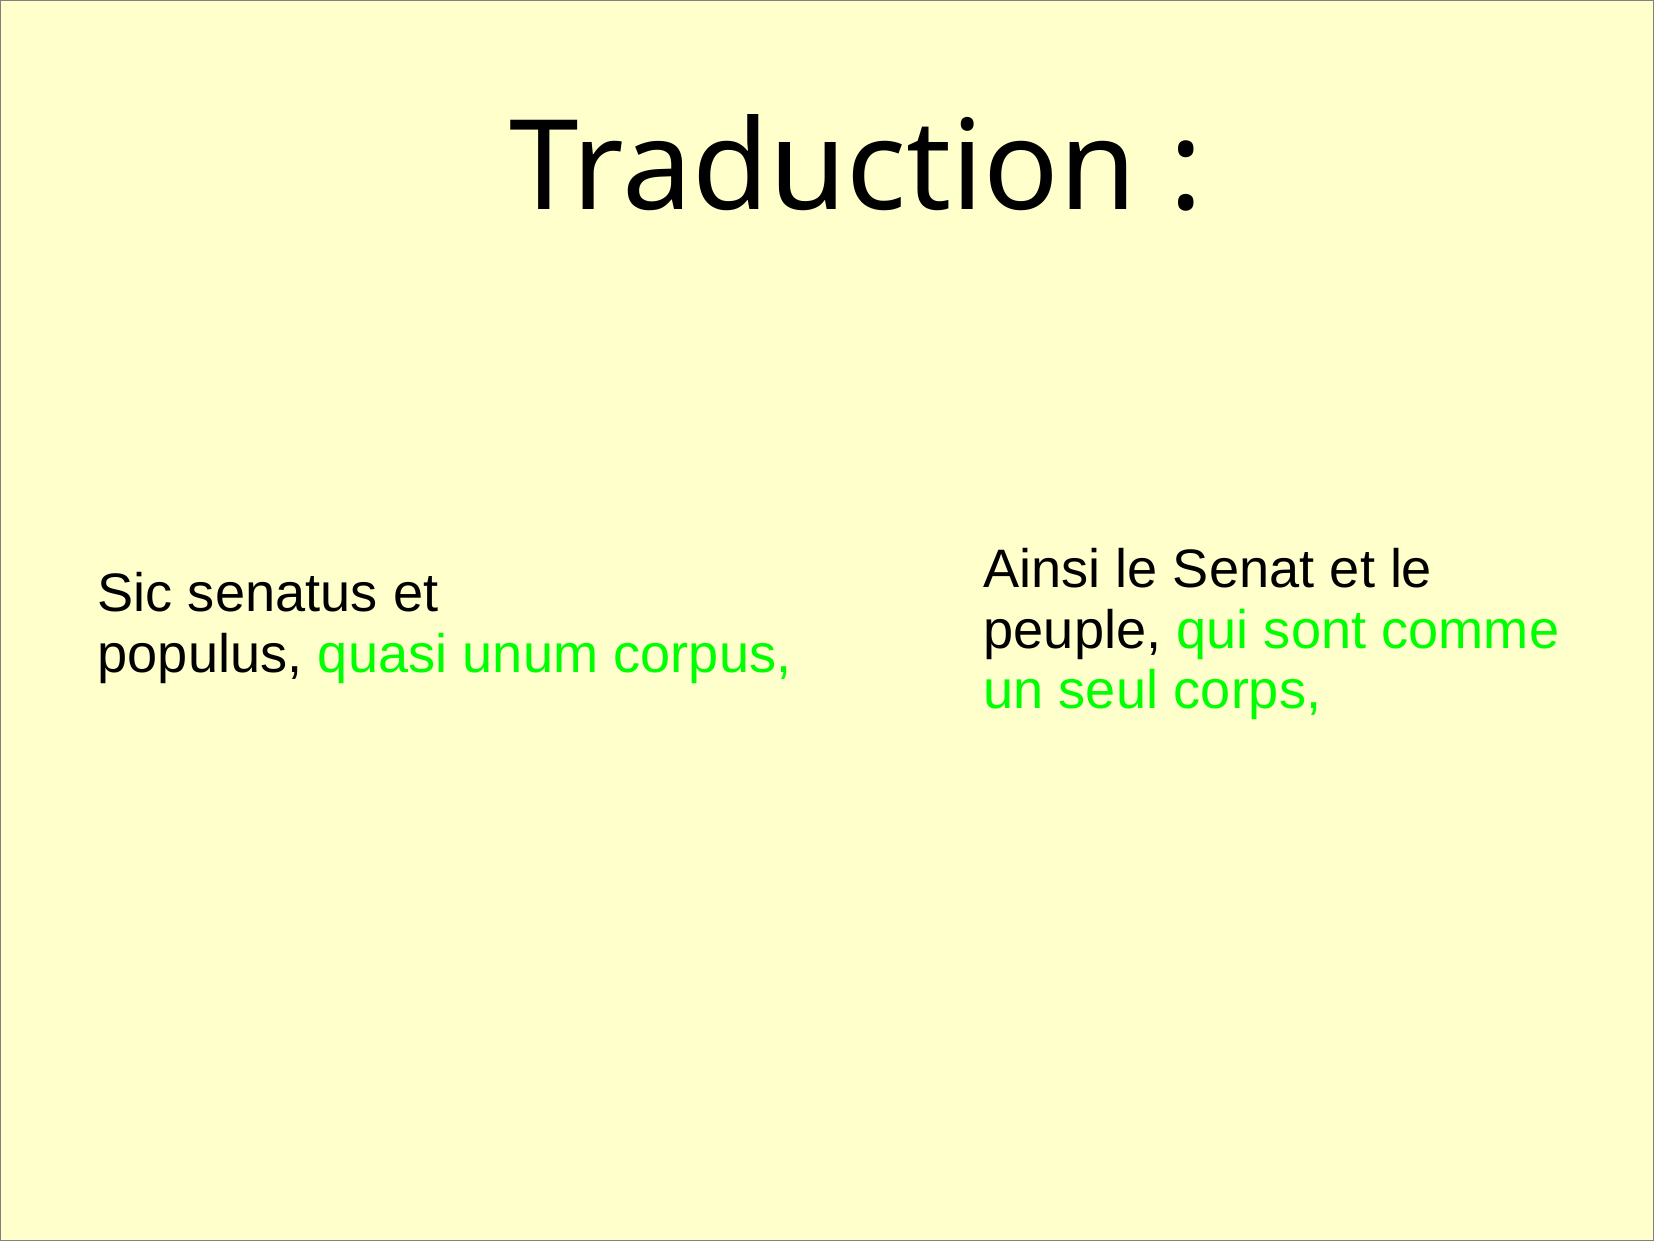

#
Traduction :
Ainsi le Senat et le peuple, qui sont comme un seul corps,
Sic senatus et
populus, quasi unum corpus,